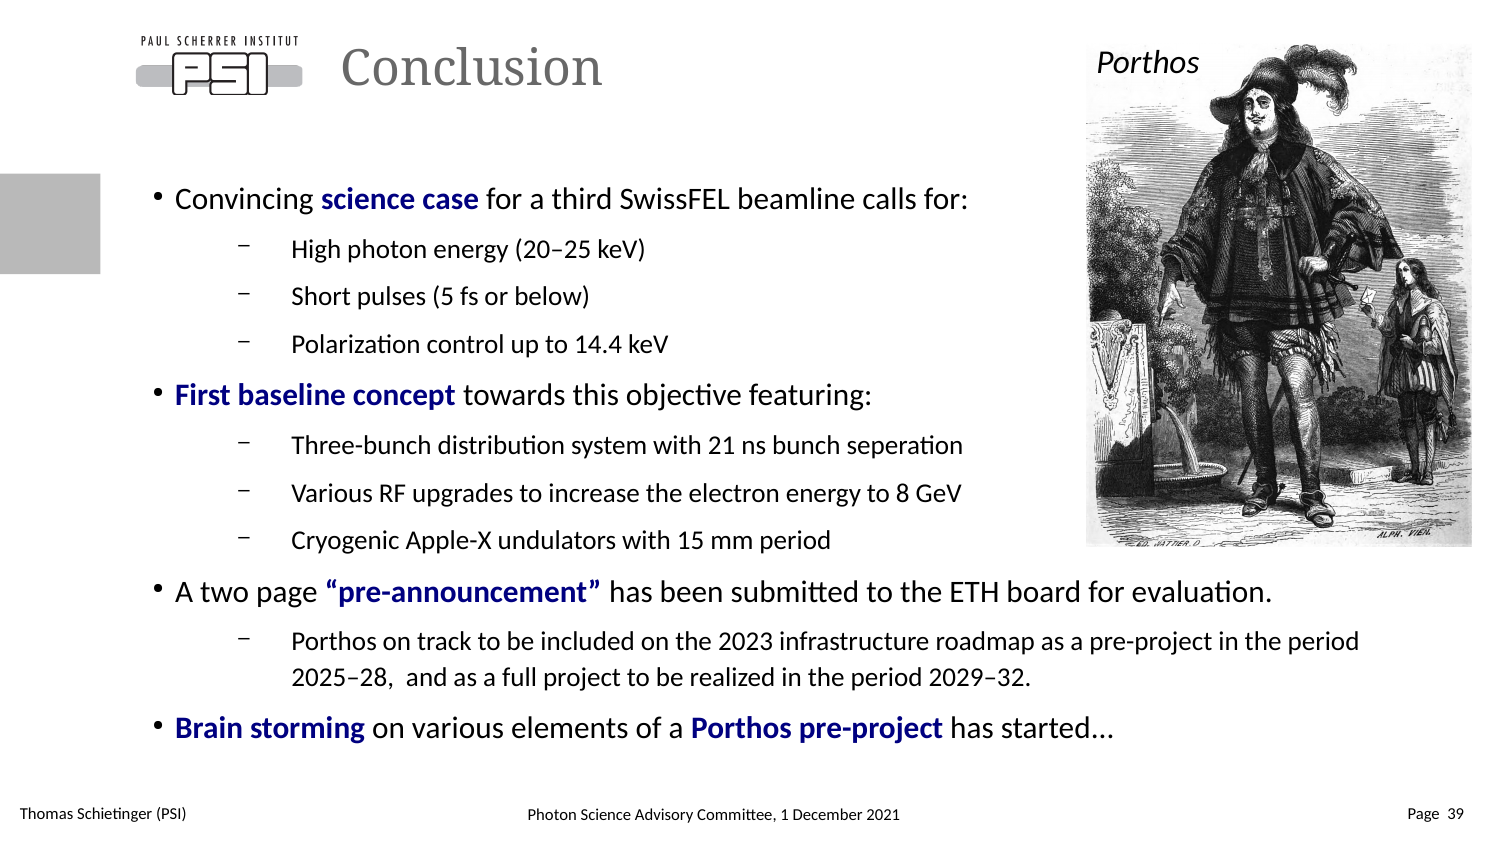

# Conclusion
Porthos
Convincing science case for a third SwissFEL beamline calls for:
High photon energy (20–25 keV)
Short pulses (5 fs or below)
Polarization control up to 14.4 keV
First baseline concept towards this objective featuring:
Three-bunch distribution system with 21 ns bunch seperation
Various RF upgrades to increase the electron energy to 8 GeV
Cryogenic Apple-X undulators with 15 mm period
A two page “pre-announcement” has been submitted to the ETH board for evaluation.
Porthos on track to be included on the 2023 infrastructure roadmap as a pre-project in the period
2025–28, and as a full project to be realized in the period 2029–32.
Brain storming on various elements of a Porthos pre-project has started...